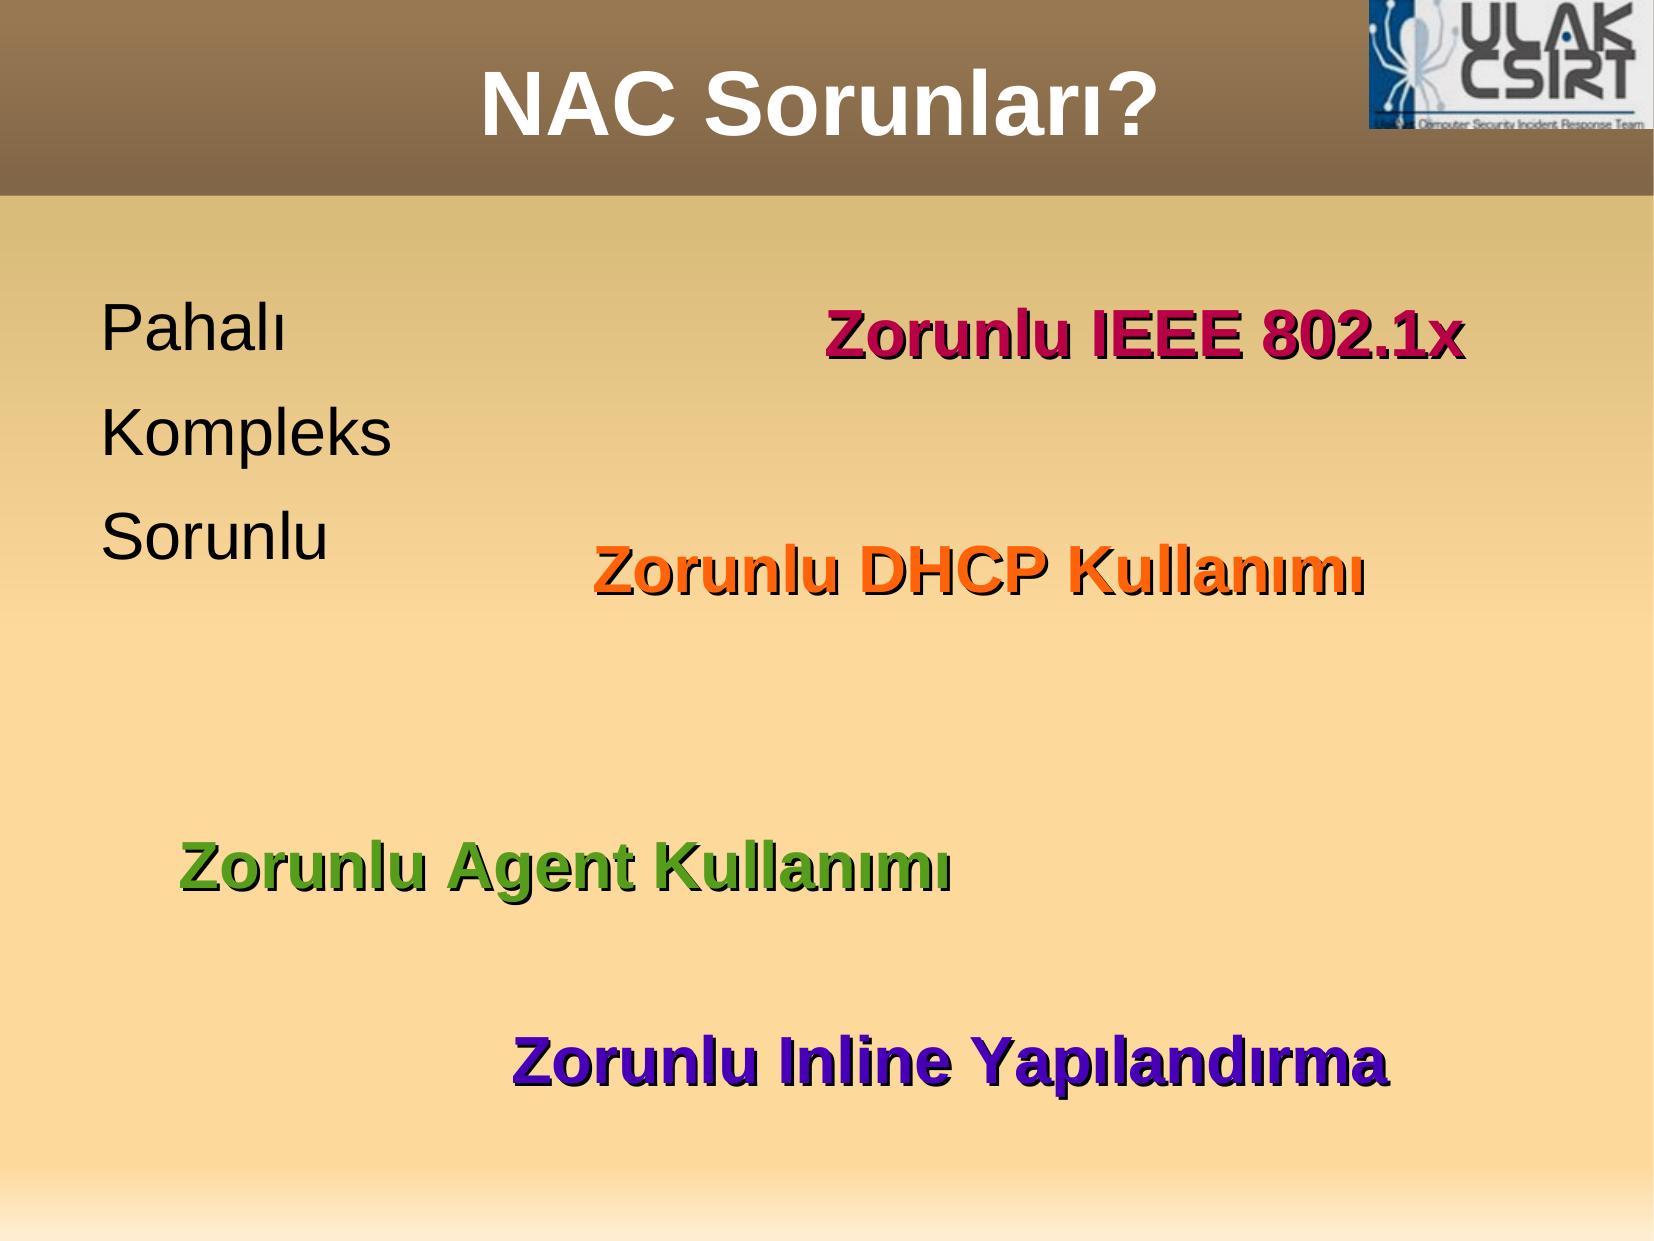

# NAC Sorunları?
Pahalı
Kompleks
Sorunlu
Zorunlu IEEE 802.1x
Zorunlu DHCP Kullanımı
Zorunlu Agent Kullanımı
Zorunlu Inline Yapılandırma